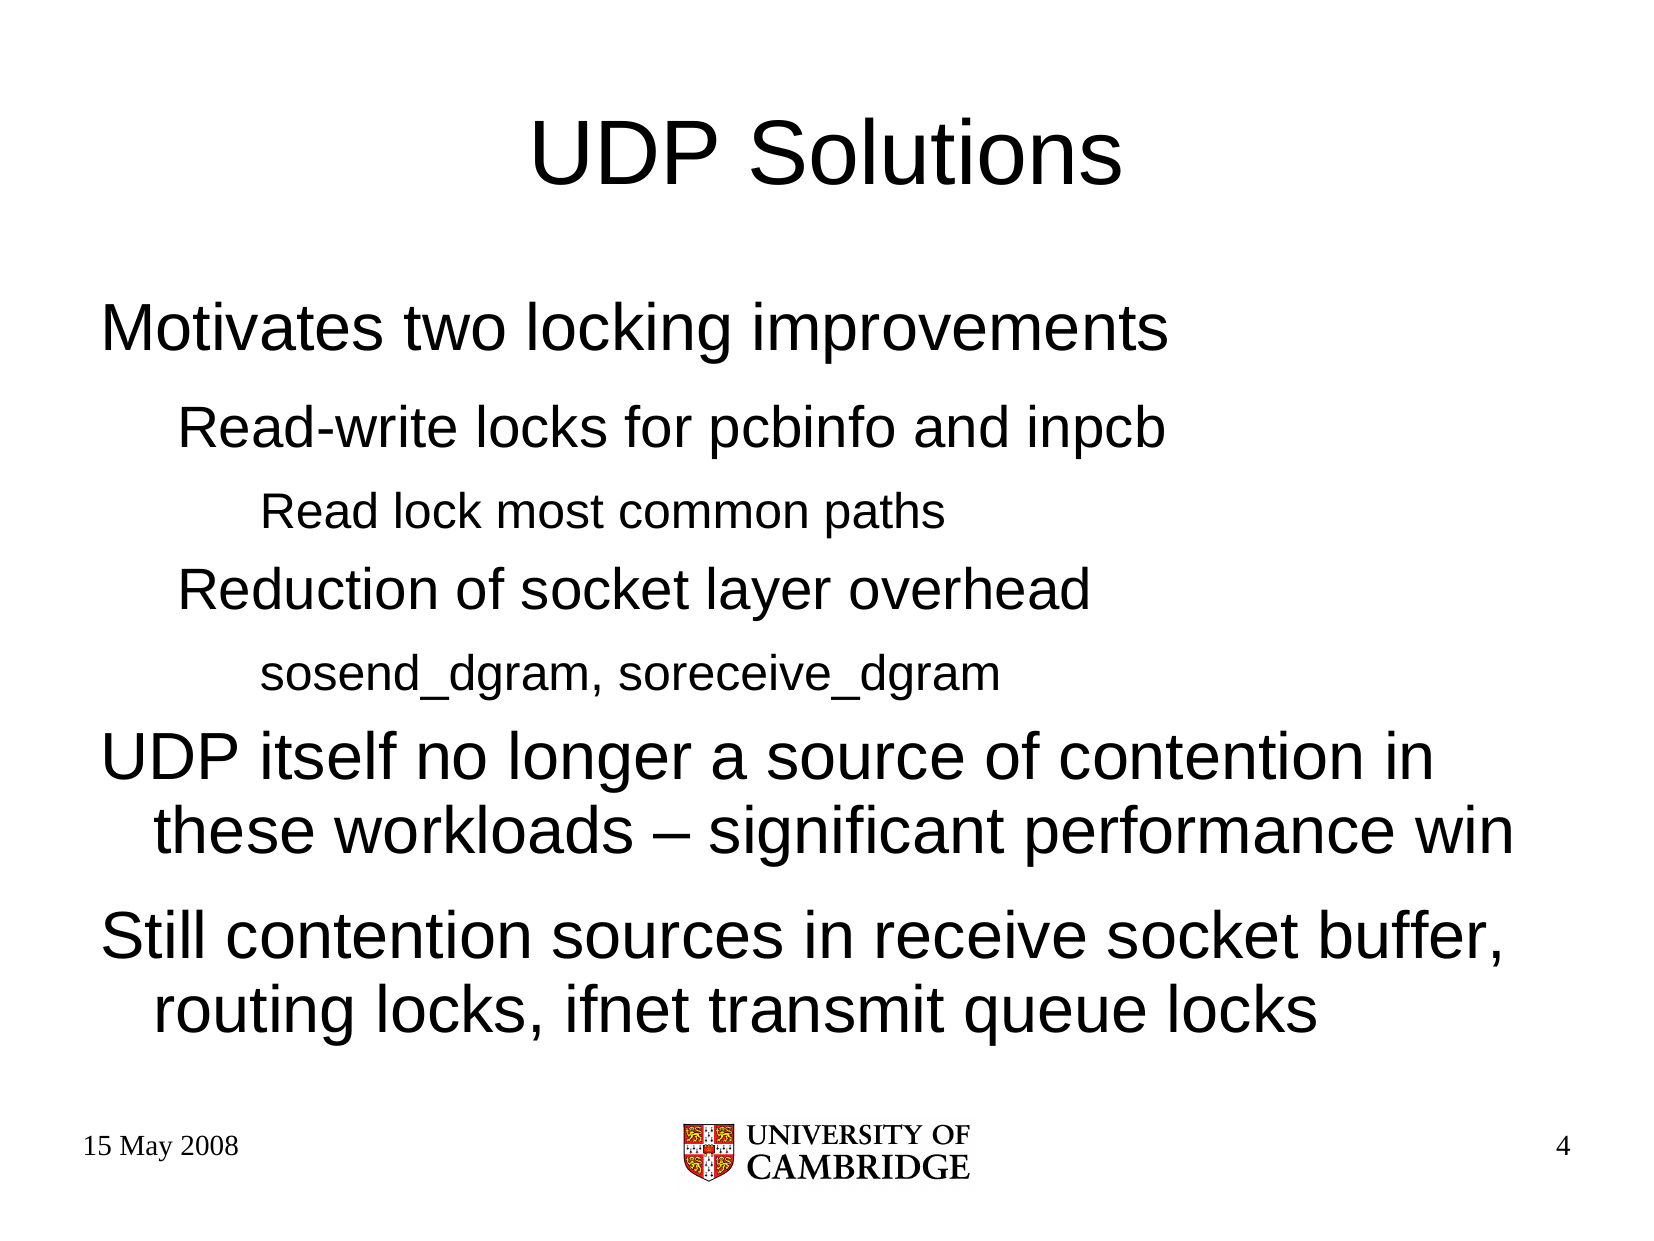

# UDP Solutions
Motivates two locking improvements
Read-write locks for pcbinfo and inpcb
Read lock most common paths
Reduction of socket layer overhead
sosend_dgram, soreceive_dgram
UDP itself no longer a source of contention in these workloads – significant performance win
Still contention sources in receive socket buffer, routing locks, ifnet transmit queue locks
21 February 2006
4